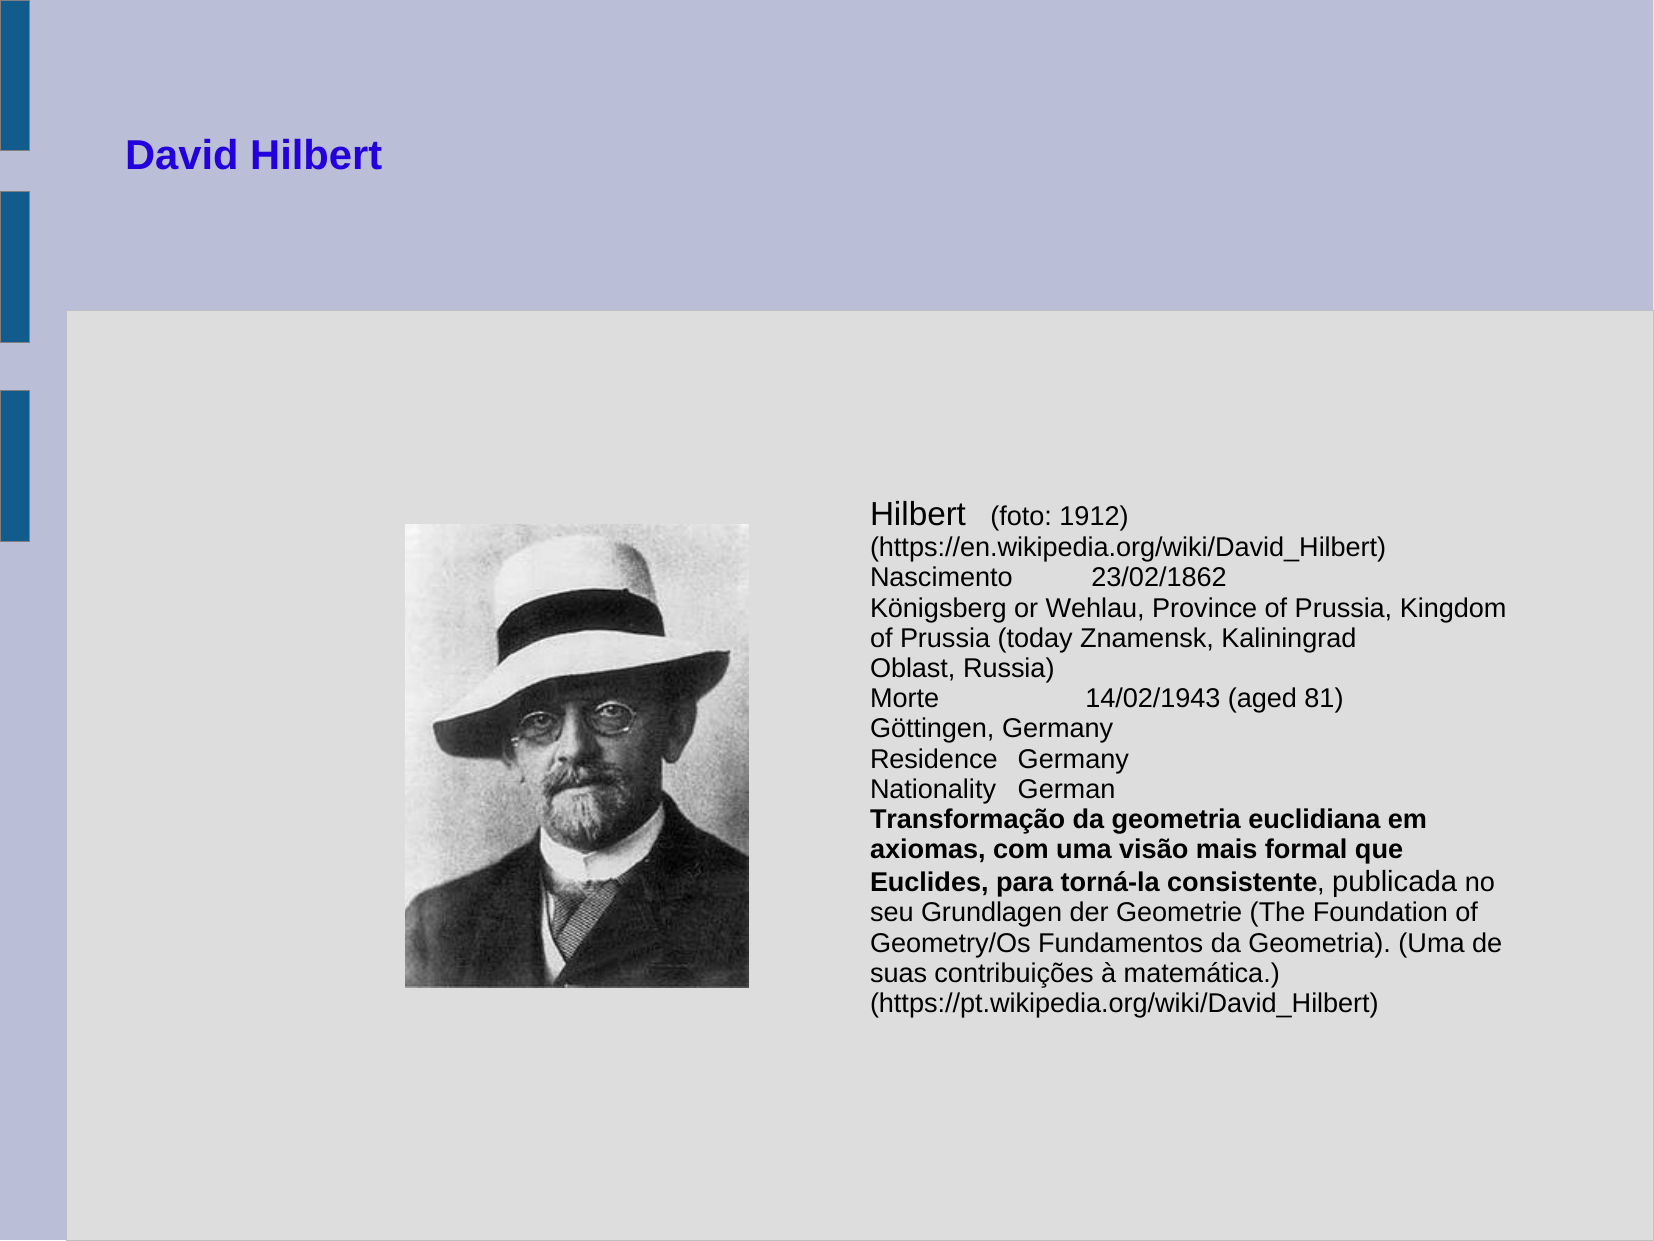

# David Hilbert
Hilbert (foto: 1912)
(https://en.wikipedia.org/wiki/David_Hilbert)
Nascimento 	23/02/1862
Königsberg or Wehlau, Province of Prussia, Kingdom of Prussia (today Znamensk, Kaliningrad
Oblast, Russia)
Morte 	 14/02/1943 (aged 81)
Göttingen, Germany
Residence 	Germany
Nationality 	German
Transformação da geometria euclidiana em axiomas, com uma visão mais formal que Euclides, para torná-la consistente, publicada no seu Grundlagen der Geometrie (The Foundation of Geometry/Os Fundamentos da Geometria). (Uma de suas contribuições à matemática.)
(https://pt.wikipedia.org/wiki/David_Hilbert)